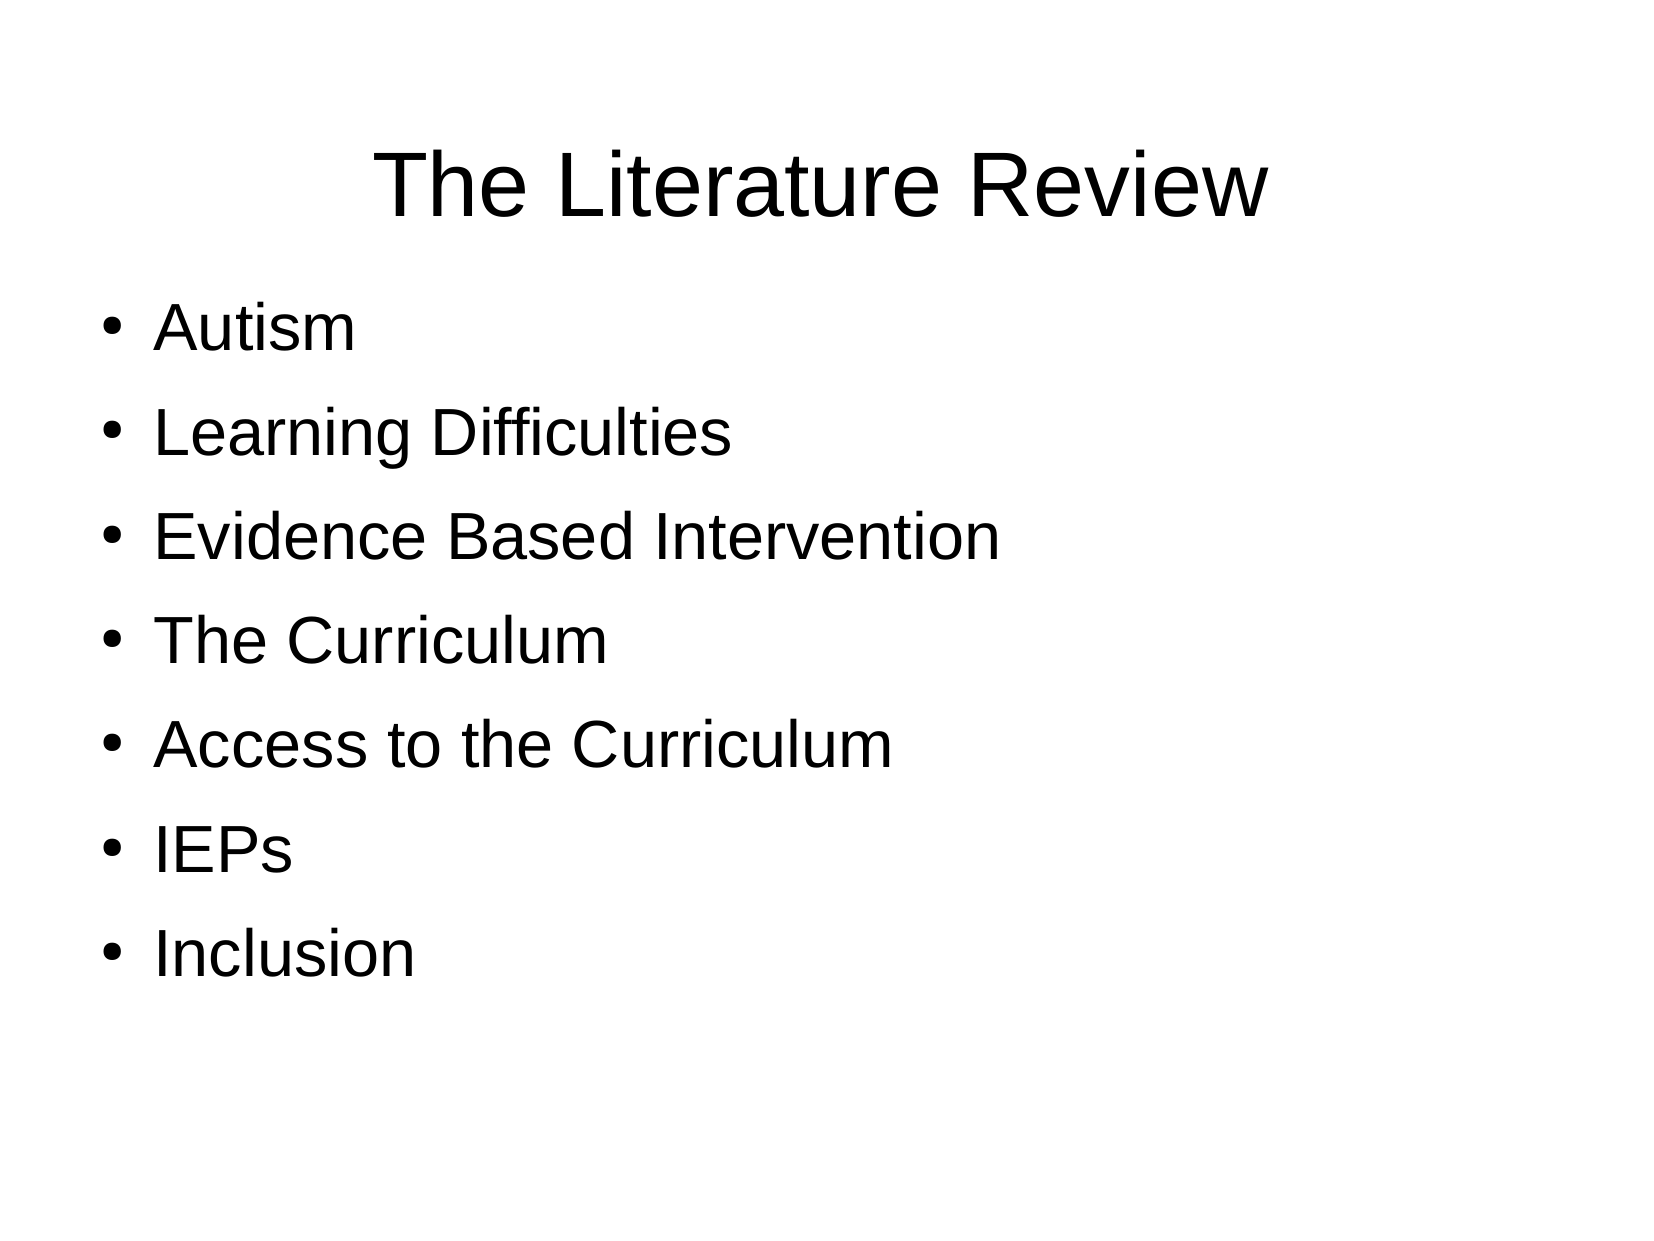

# The Literature Review
Autism
Learning Difficulties
Evidence Based Intervention
The Curriculum
Access to the Curriculum
IEPs
Inclusion